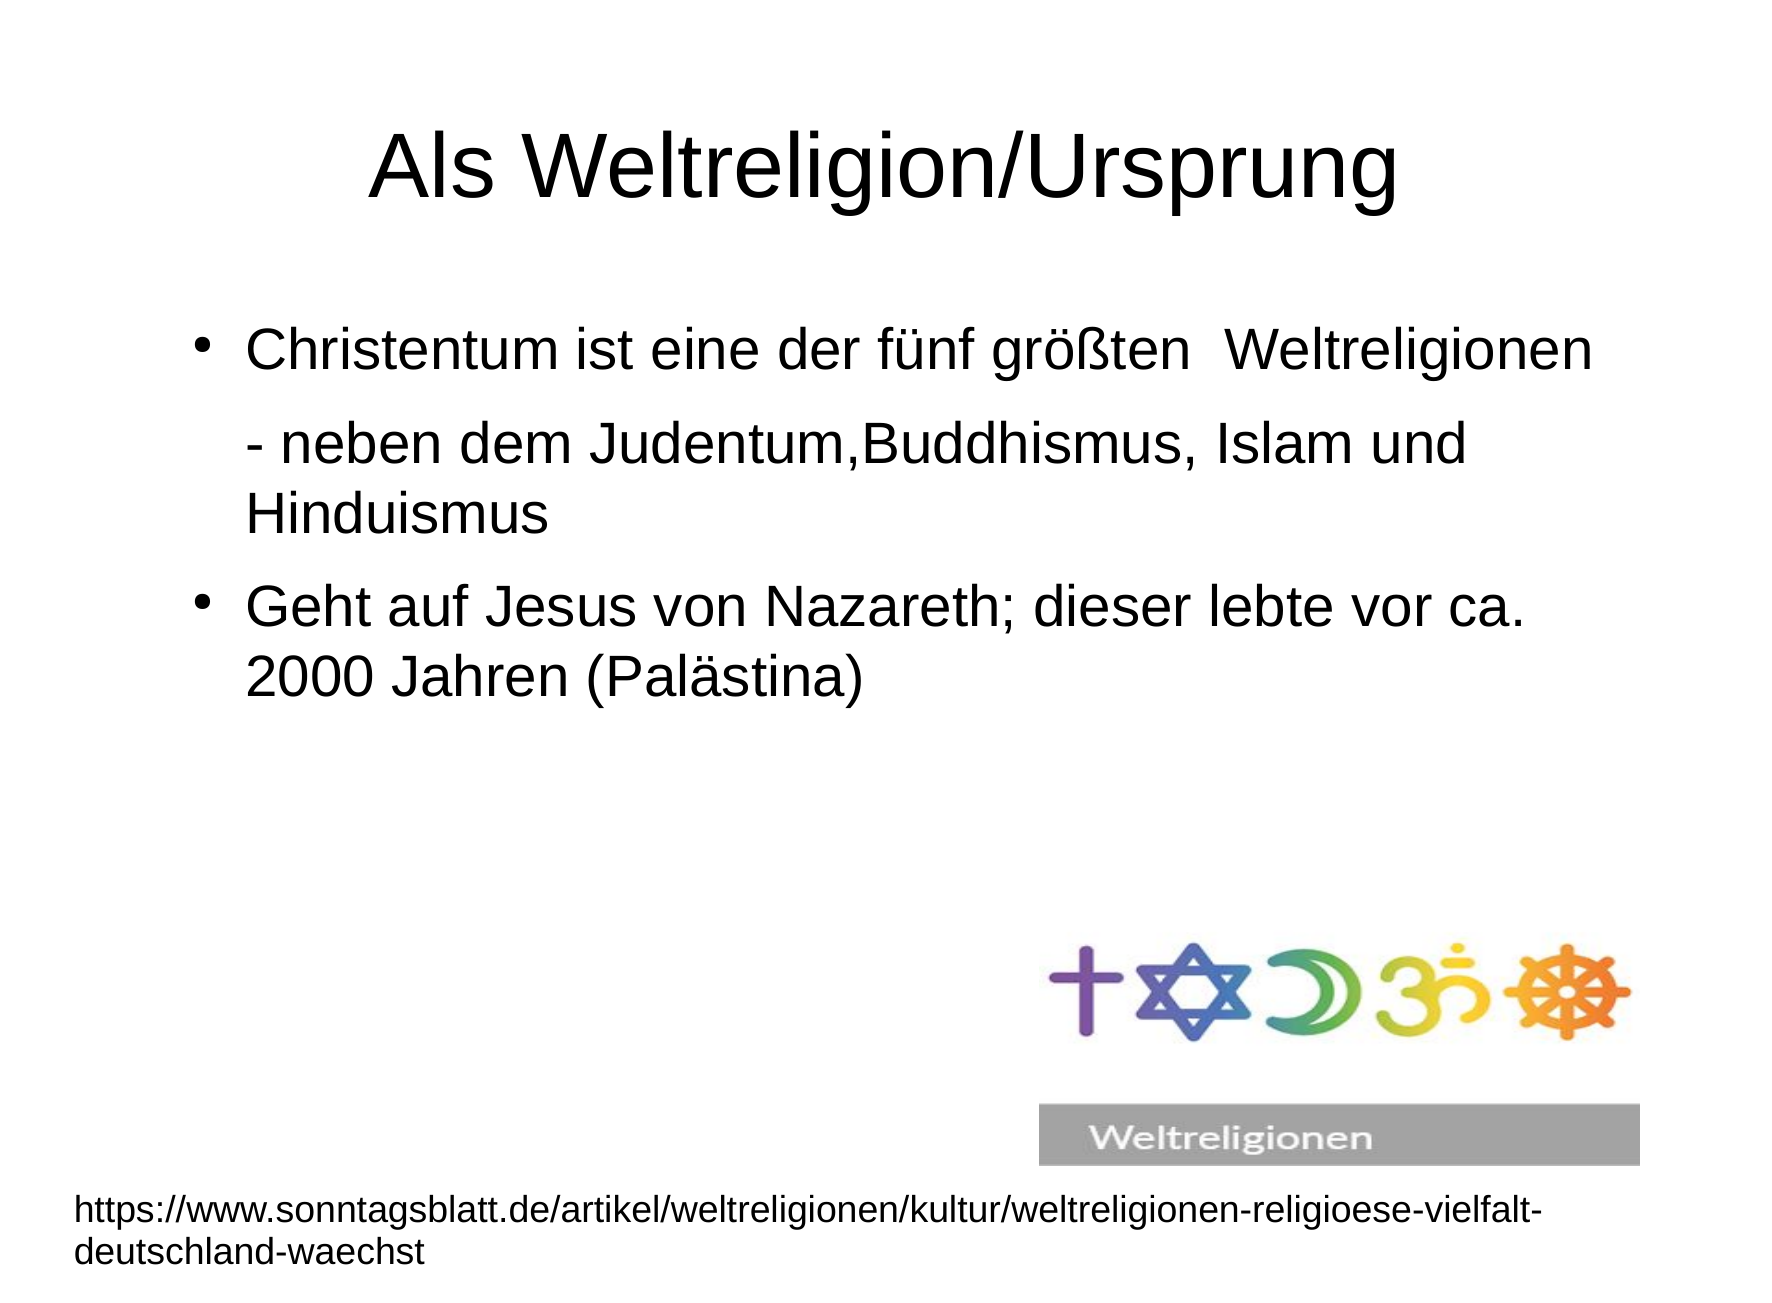

# Als Weltreligion/Ursprung
Christentum ist eine der fünf größten Weltreligionen
- neben dem Judentum,Buddhismus, Islam und Hinduismus
Geht auf Jesus von Nazareth; dieser lebte vor ca. 2000 Jahren (Palästina)
https://www.sonntagsblatt.de/artikel/weltreligionen/kultur/weltreligionen-religioese-vielfalt-deutschland-waechst